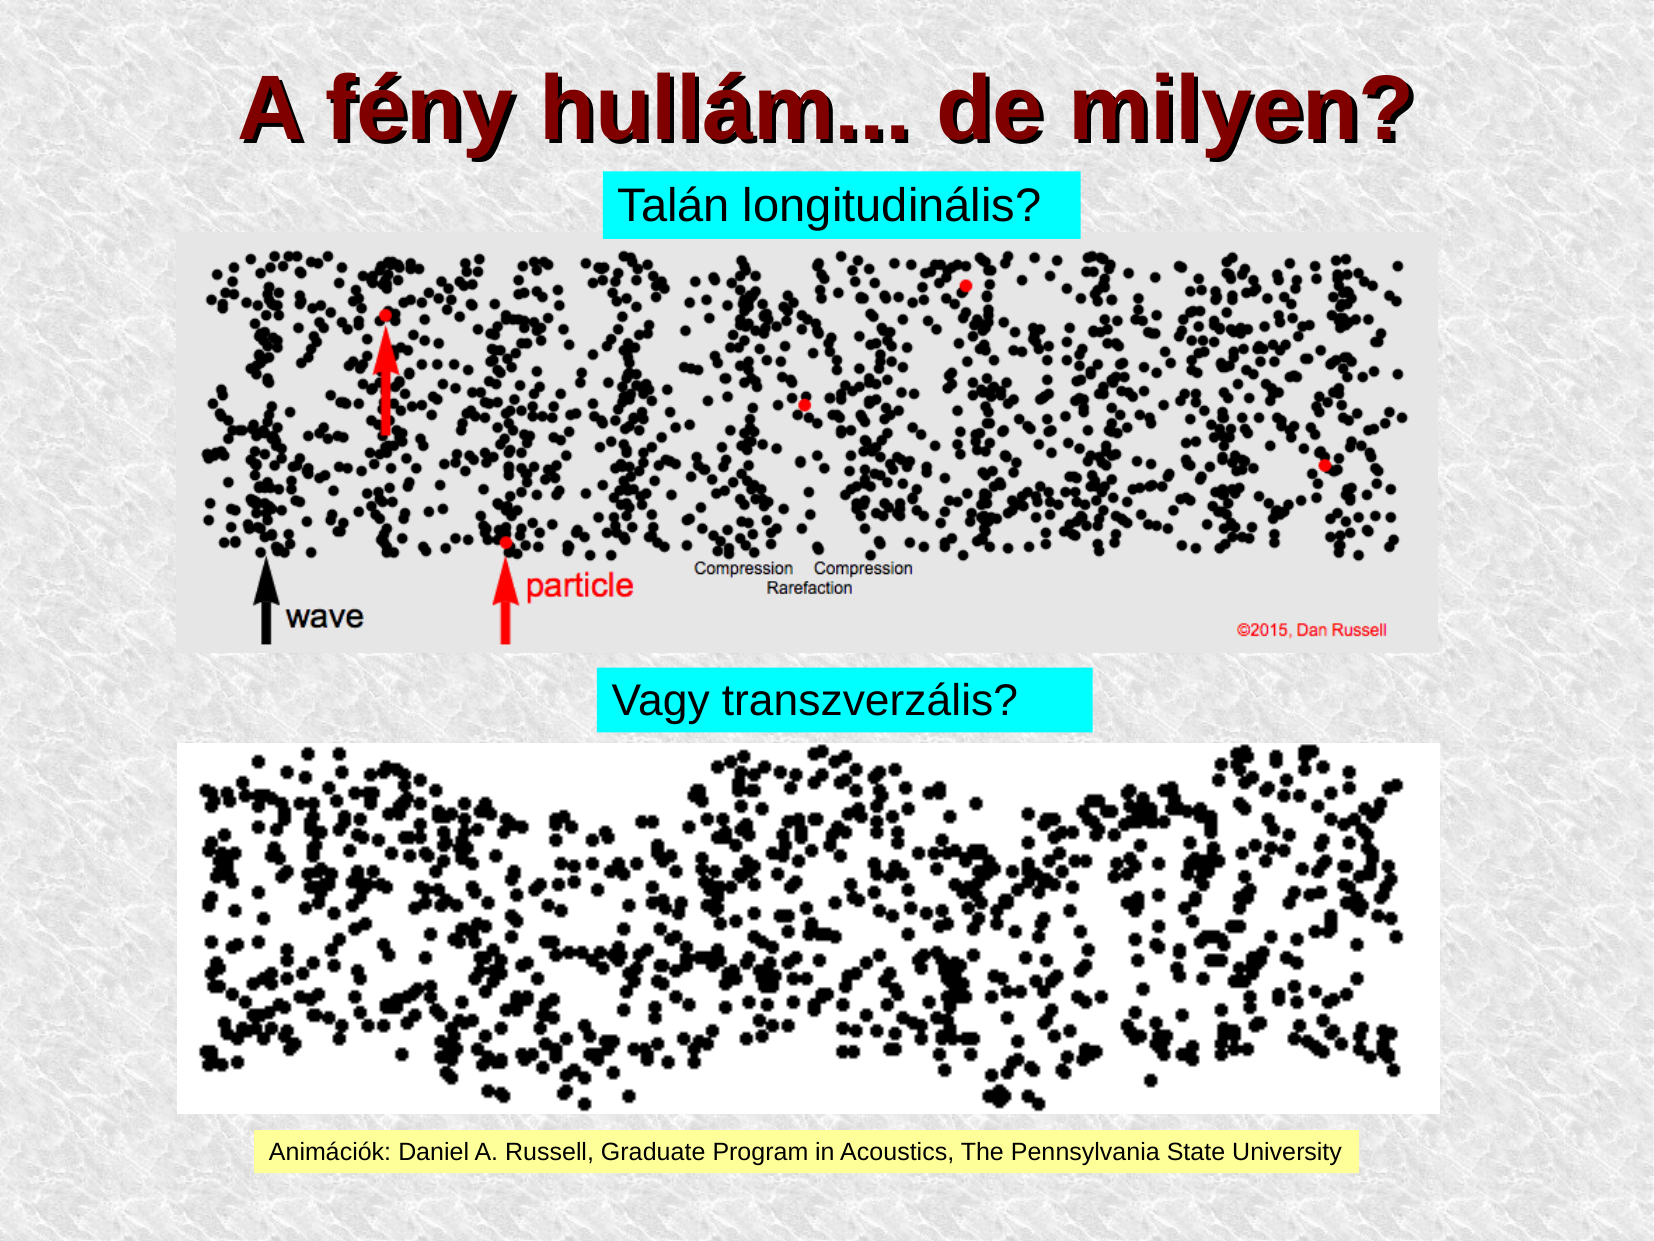

# A fény hullám... de milyen?
Talán longitudinális?
Vagy transzverzális?
Animációk: Daniel A. Russell, Graduate Program in Acoustics, The Pennsylvania State University